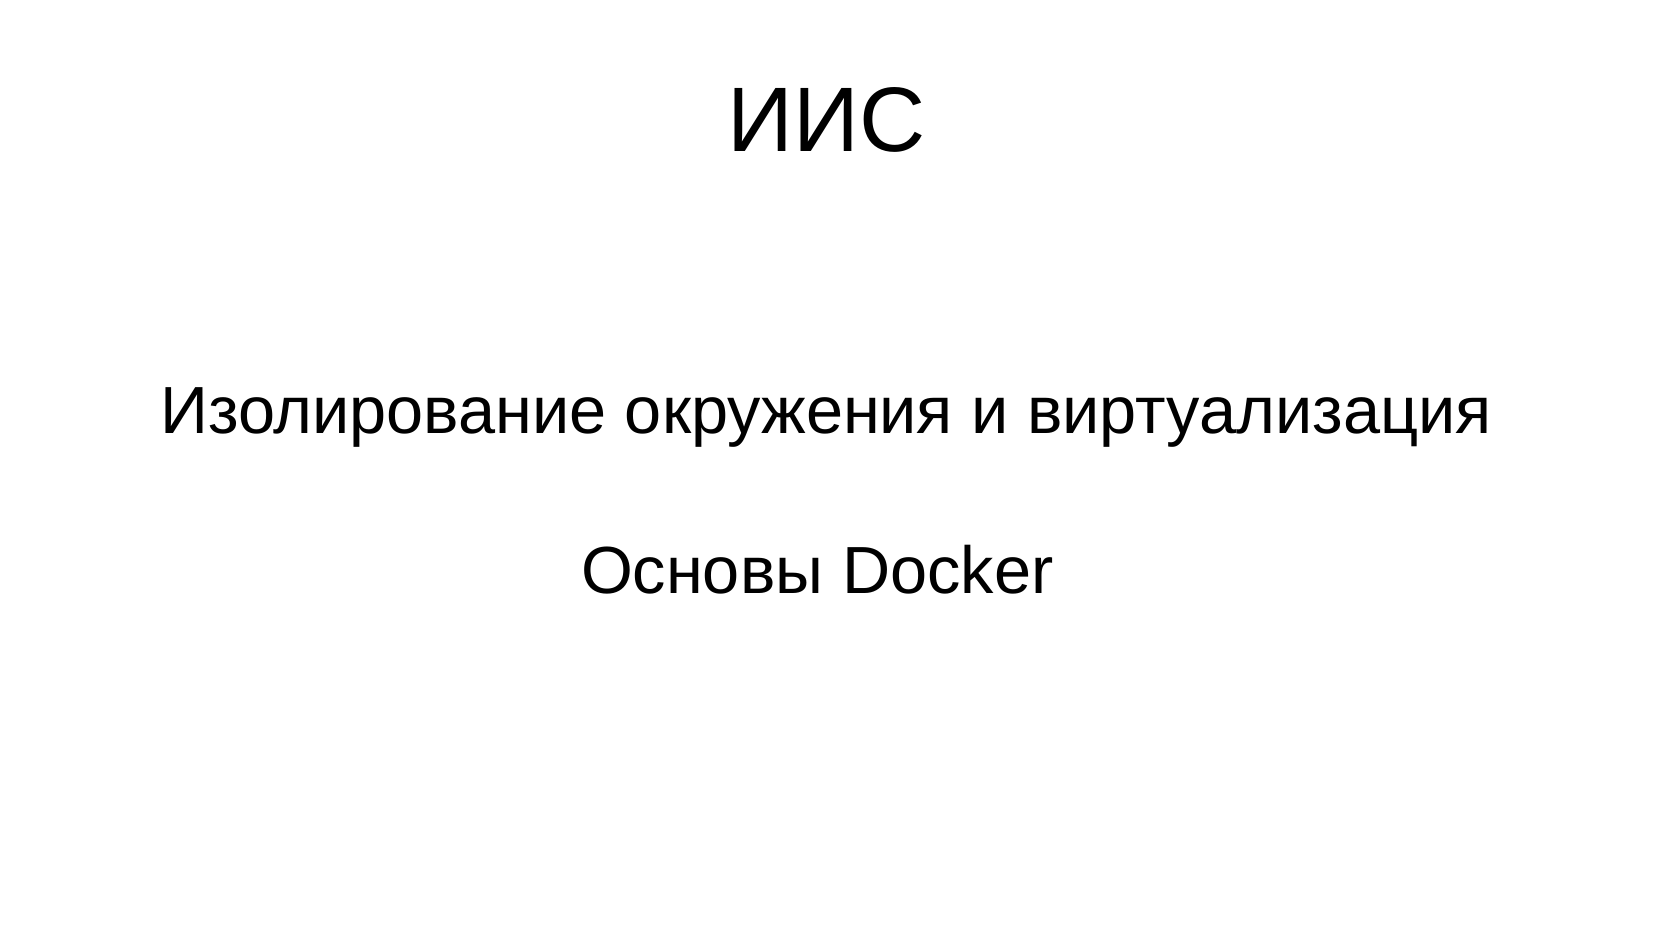

# ИИС
Изолирование окружения и виртуализация
Основы Docker